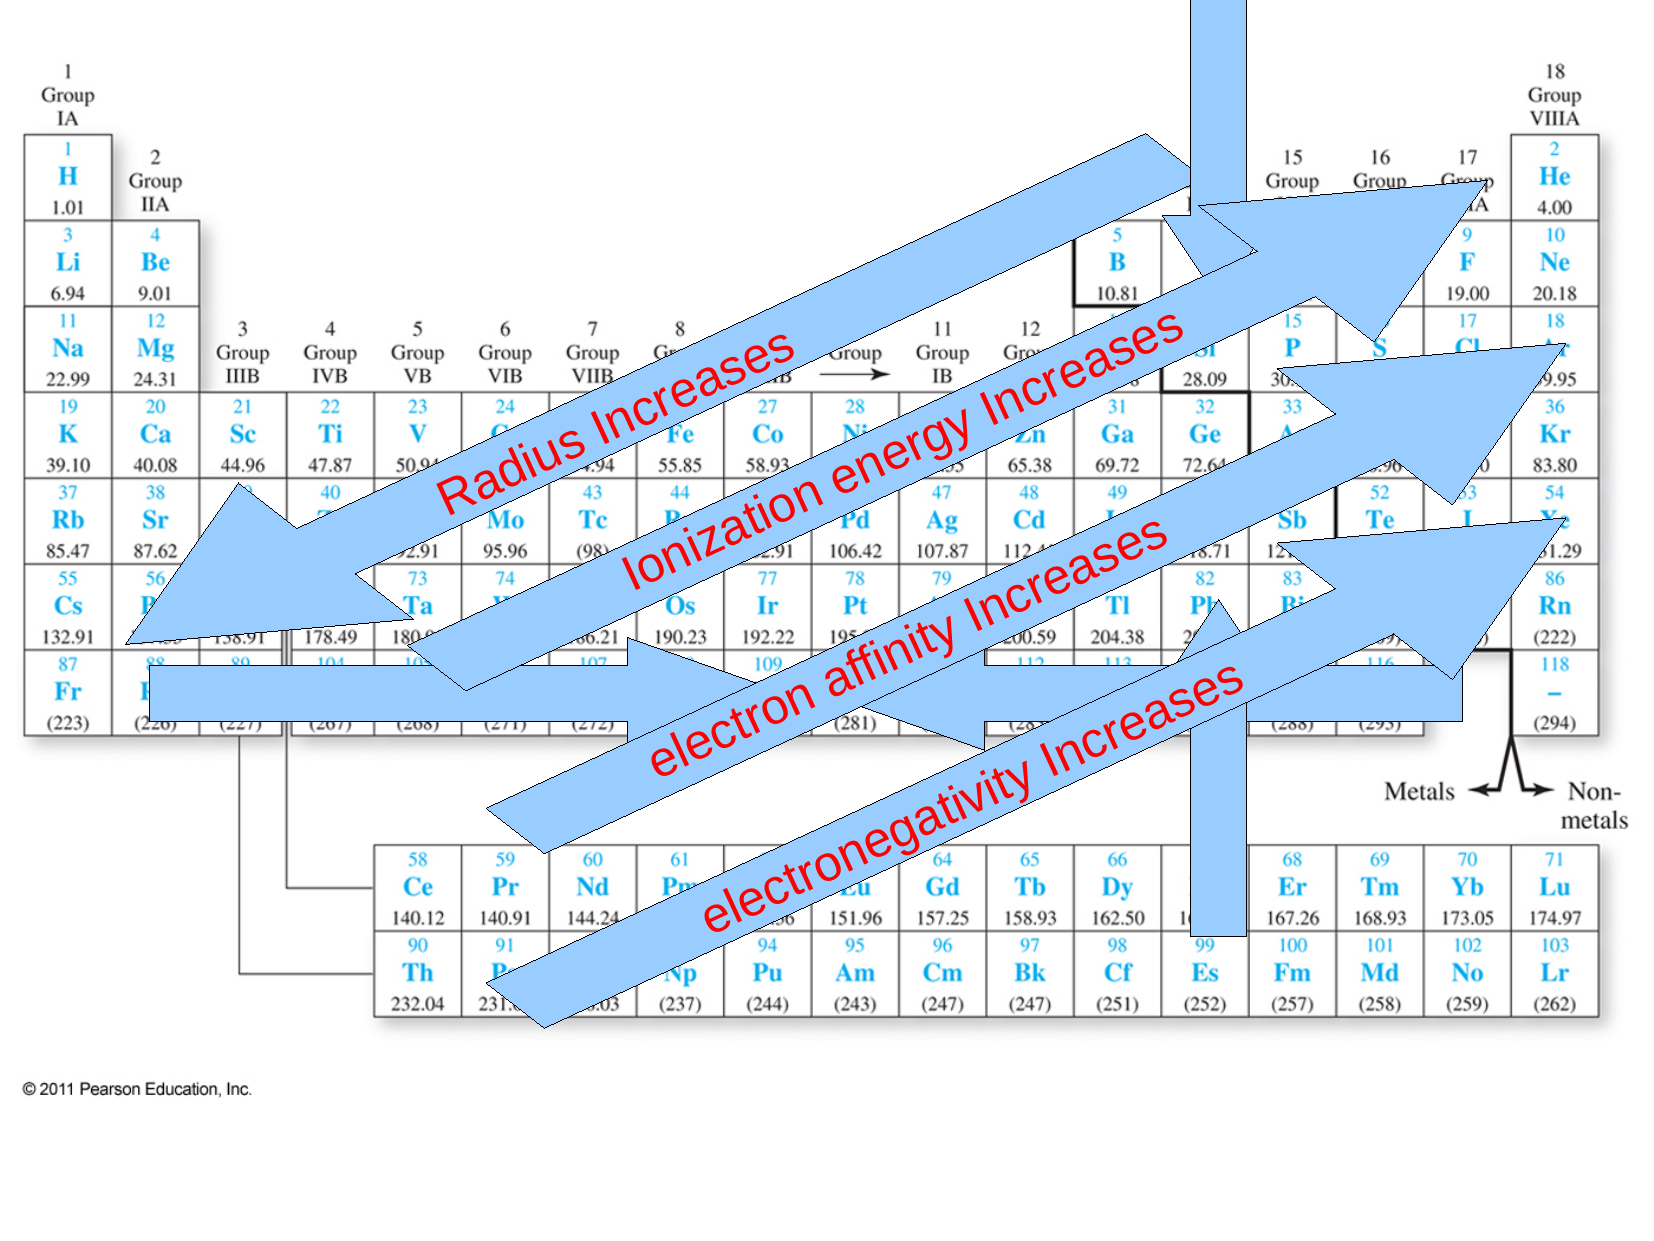

Radius Increases
Ionization energy Increases
electron affinity Increases
electronegativity Increases